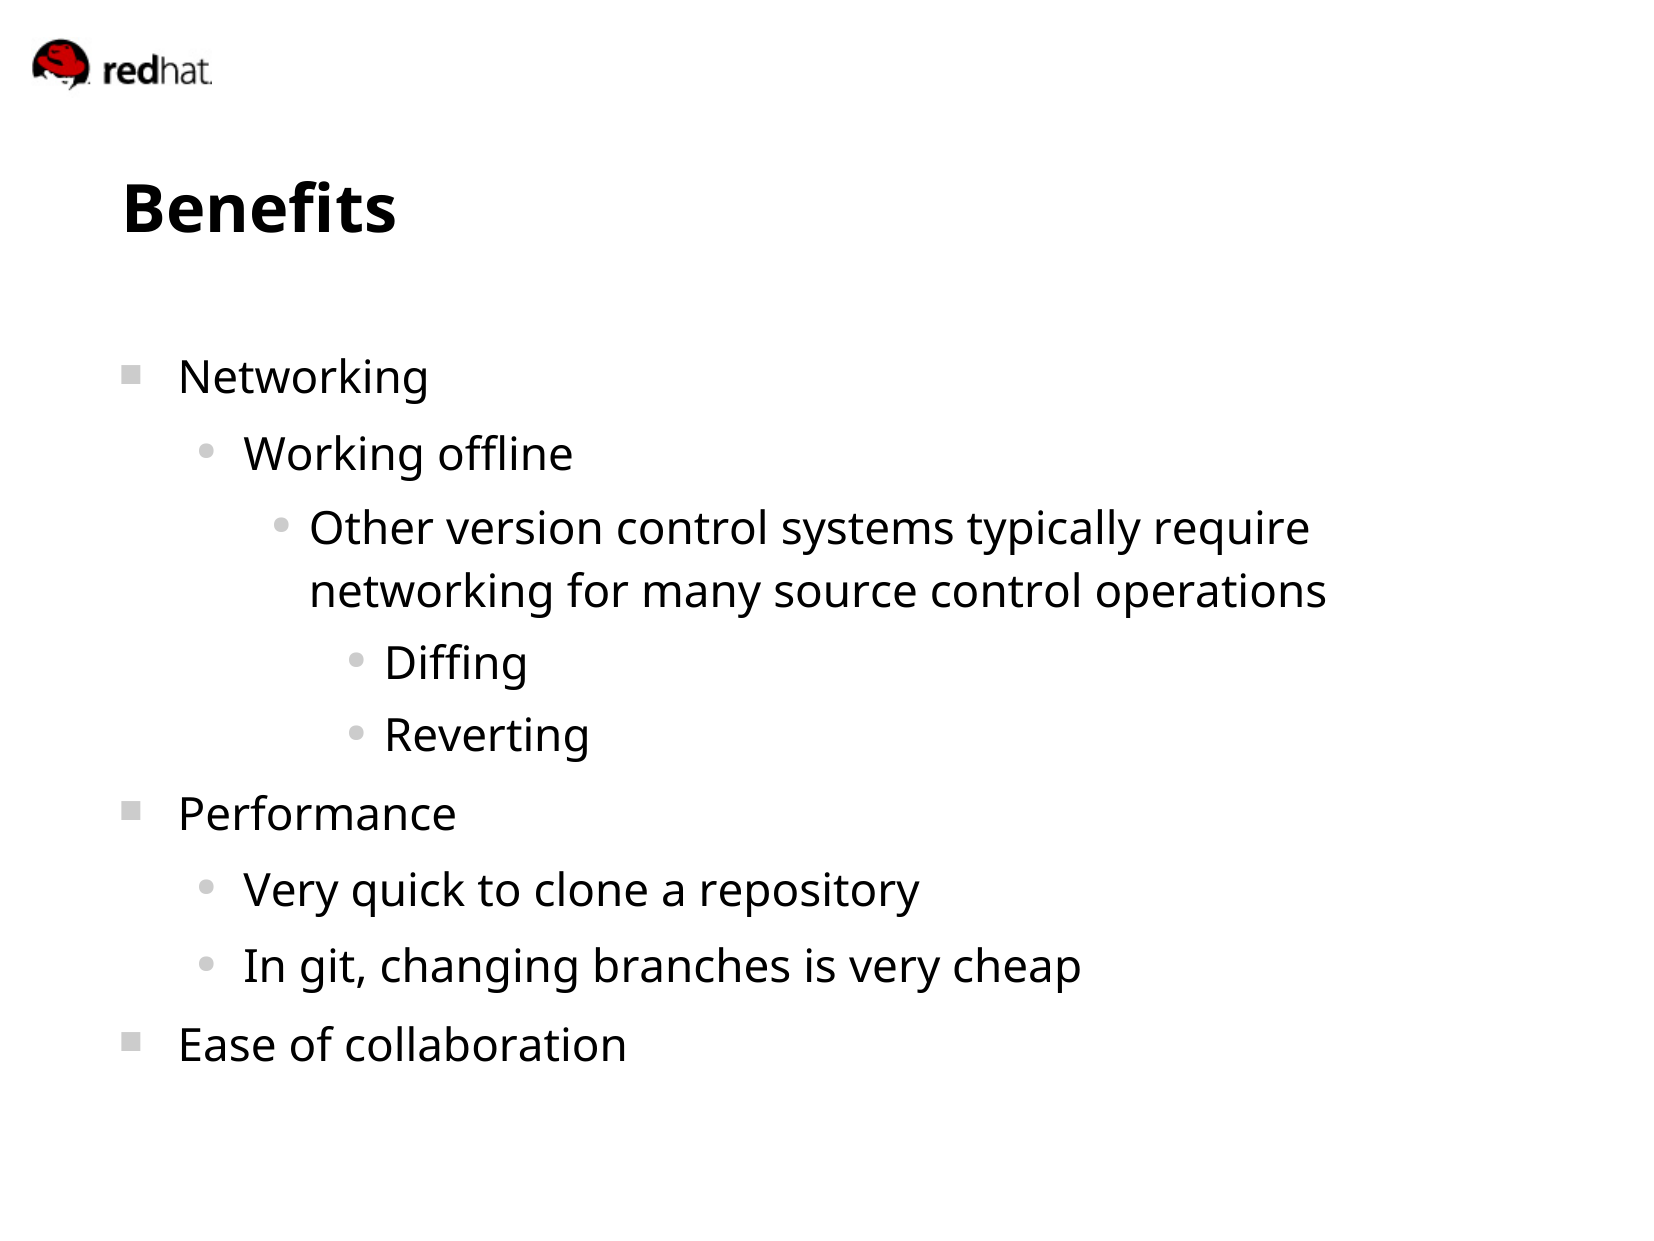

# Benefits
Networking
Working offline
Other version control systems typically require networking for many source control operations
Diffing
Reverting
Performance
Very quick to clone a repository
In git, changing branches is very cheap
Ease of collaboration